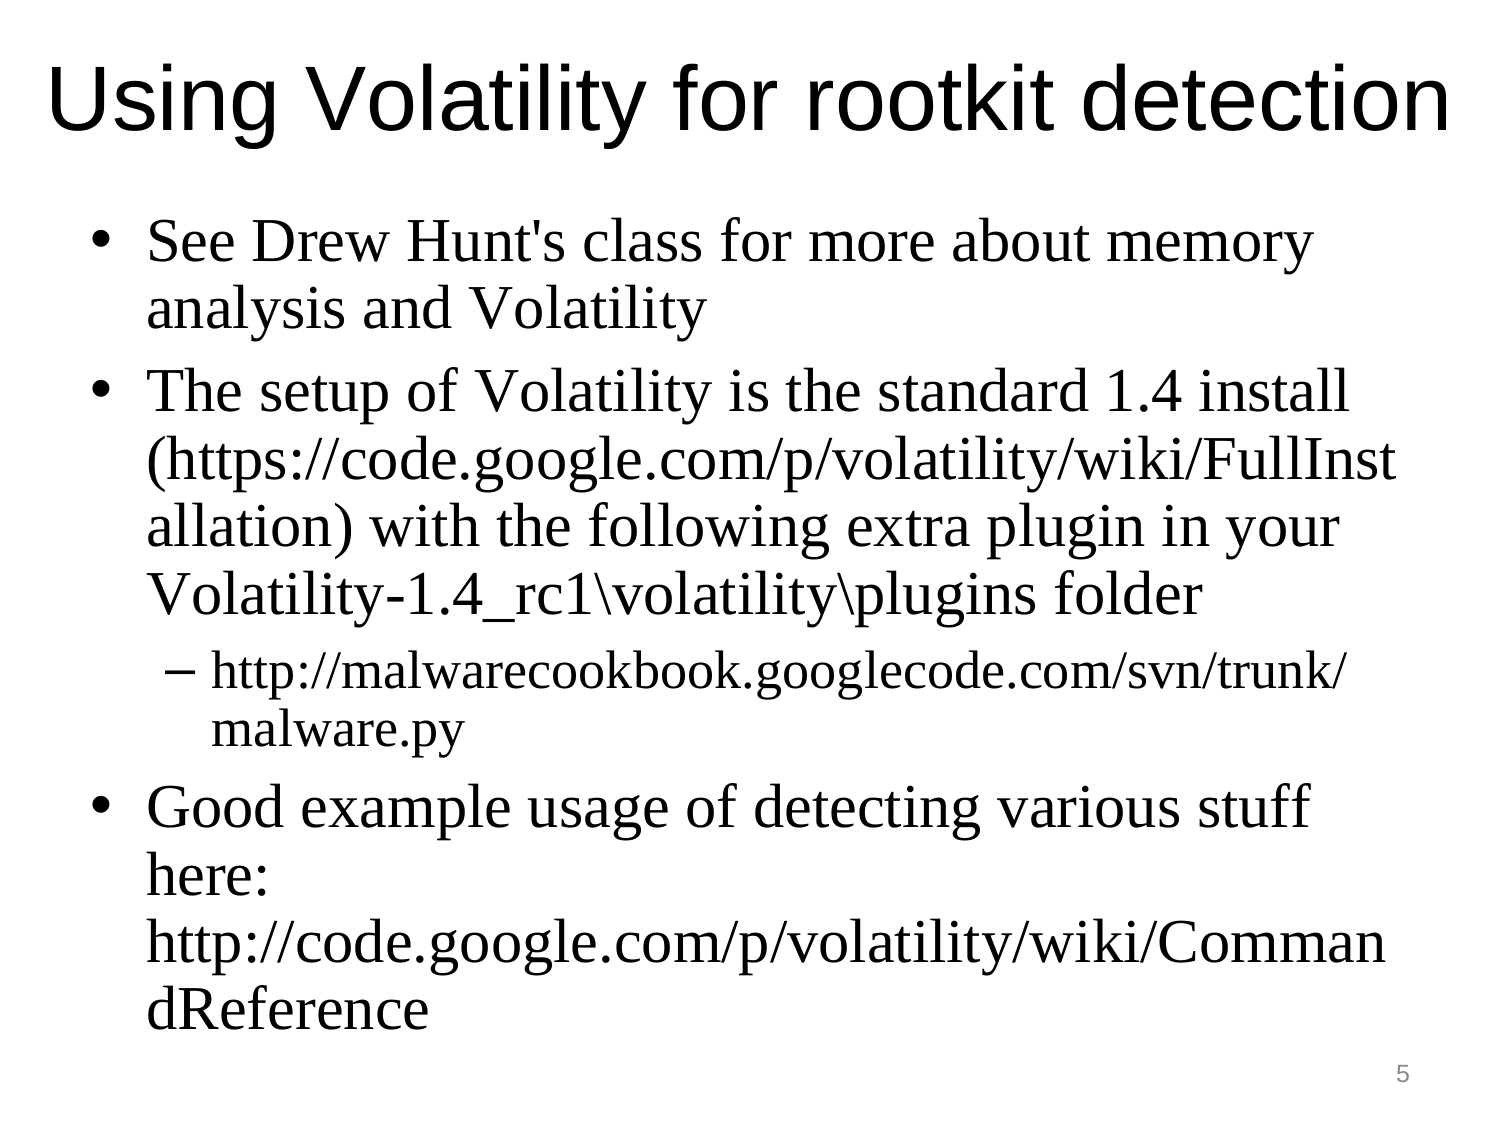

# Using Volatility for rootkit detection
See Drew Hunt's class for more about memory analysis and Volatility
The setup of Volatility is the standard 1.4 install (https://code.google.com/p/volatility/wiki/FullInstallation) with the following extra plugin in your Volatility-1.4_rc1\volatility\plugins folder
http://malwarecookbook.googlecode.com/svn/trunk/malware.py
Good example usage of detecting various stuff here: http://code.google.com/p/volatility/wiki/CommandReference